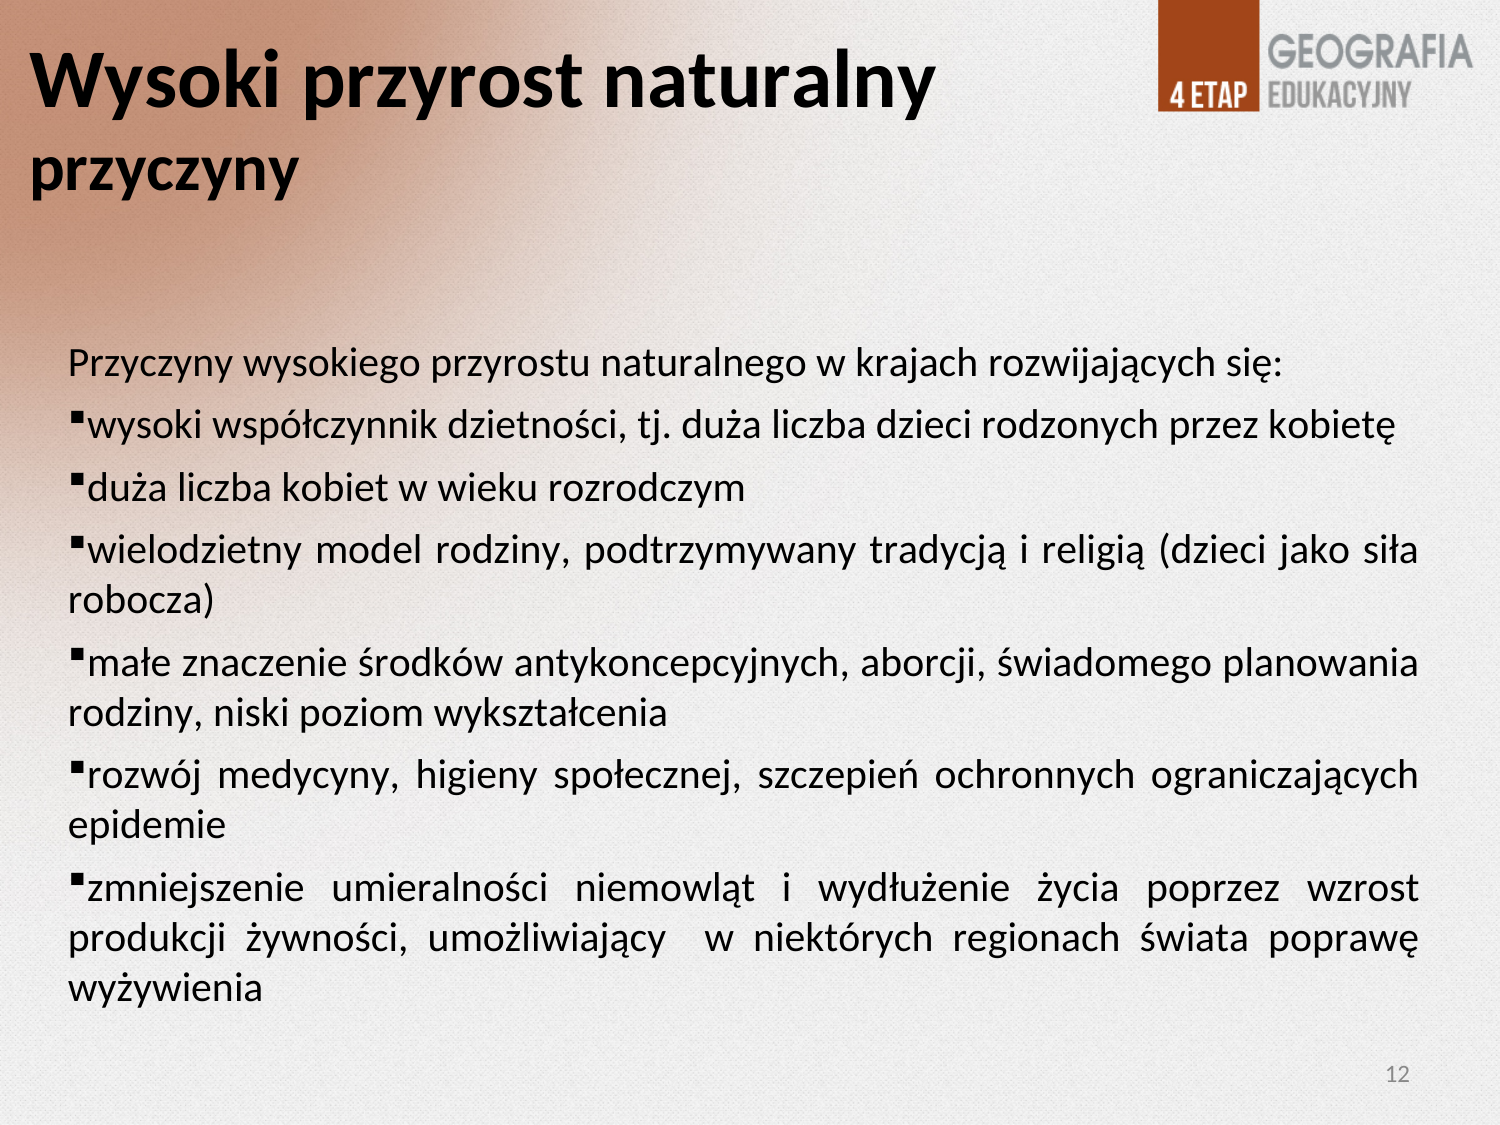

Wysoki przyrost naturalny
przyczyny
Przyczyny wysokiego przyrostu naturalnego w krajach rozwijających się:
wysoki współczynnik dzietności, tj. duża liczba dzieci rodzonych przez kobietę
duża liczba kobiet w wieku rozrodczym
wielodzietny model rodziny, podtrzymywany tradycją i religią (dzieci jako siła robocza)
małe znaczenie środków antykoncepcyjnych, aborcji, świadomego planowania rodziny, niski poziom wykształcenia
rozwój medycyny, higieny społecznej, szczepień ochronnych ograniczających epidemie
zmniejszenie umieralności niemowląt i wydłużenie życia poprzez wzrost produkcji żywności, umożliwiający w niektórych regionach świata poprawę wyżywienia